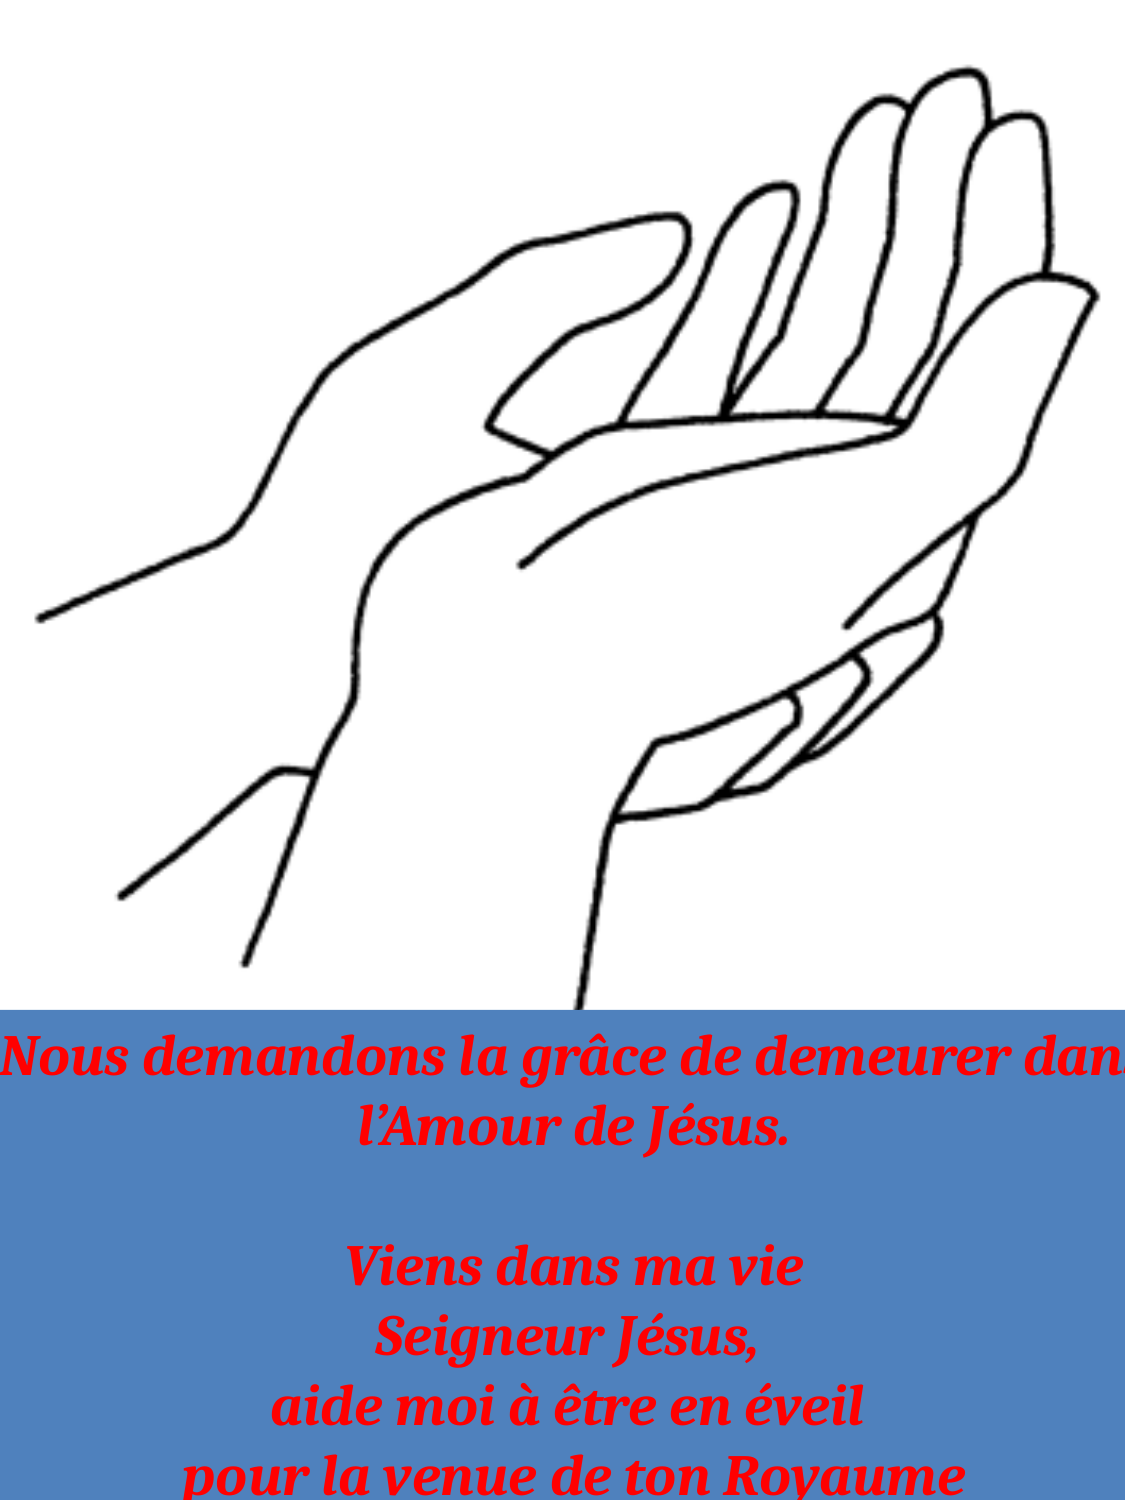

Nous demandons la grâce de demeurer dans l’Amour de Jésus.
Viens dans ma vie
Seigneur Jésus,
aide moi à être en éveil
pour la venue de ton Royaume